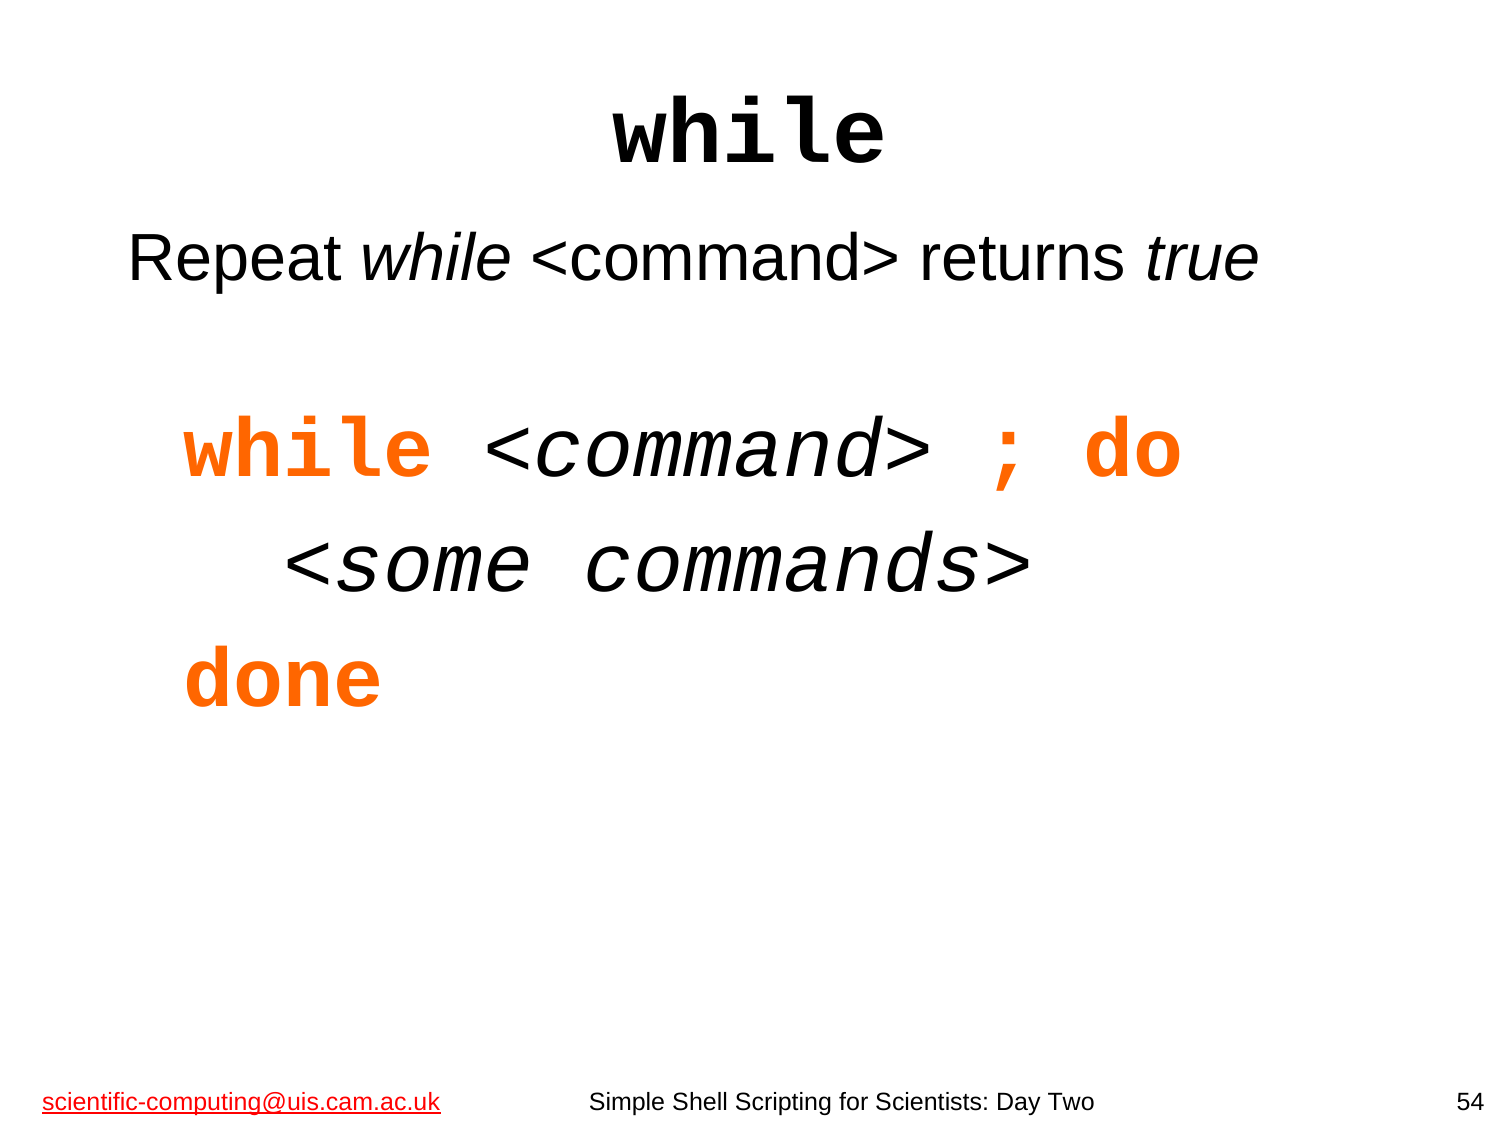

# while
Repeat while <command> returns true
	while <command> ; do
	 <some commands>
	done
escience-support@ucs.cam.ac.uk	Simple Shell Scripting for Scientists: Day Two
54